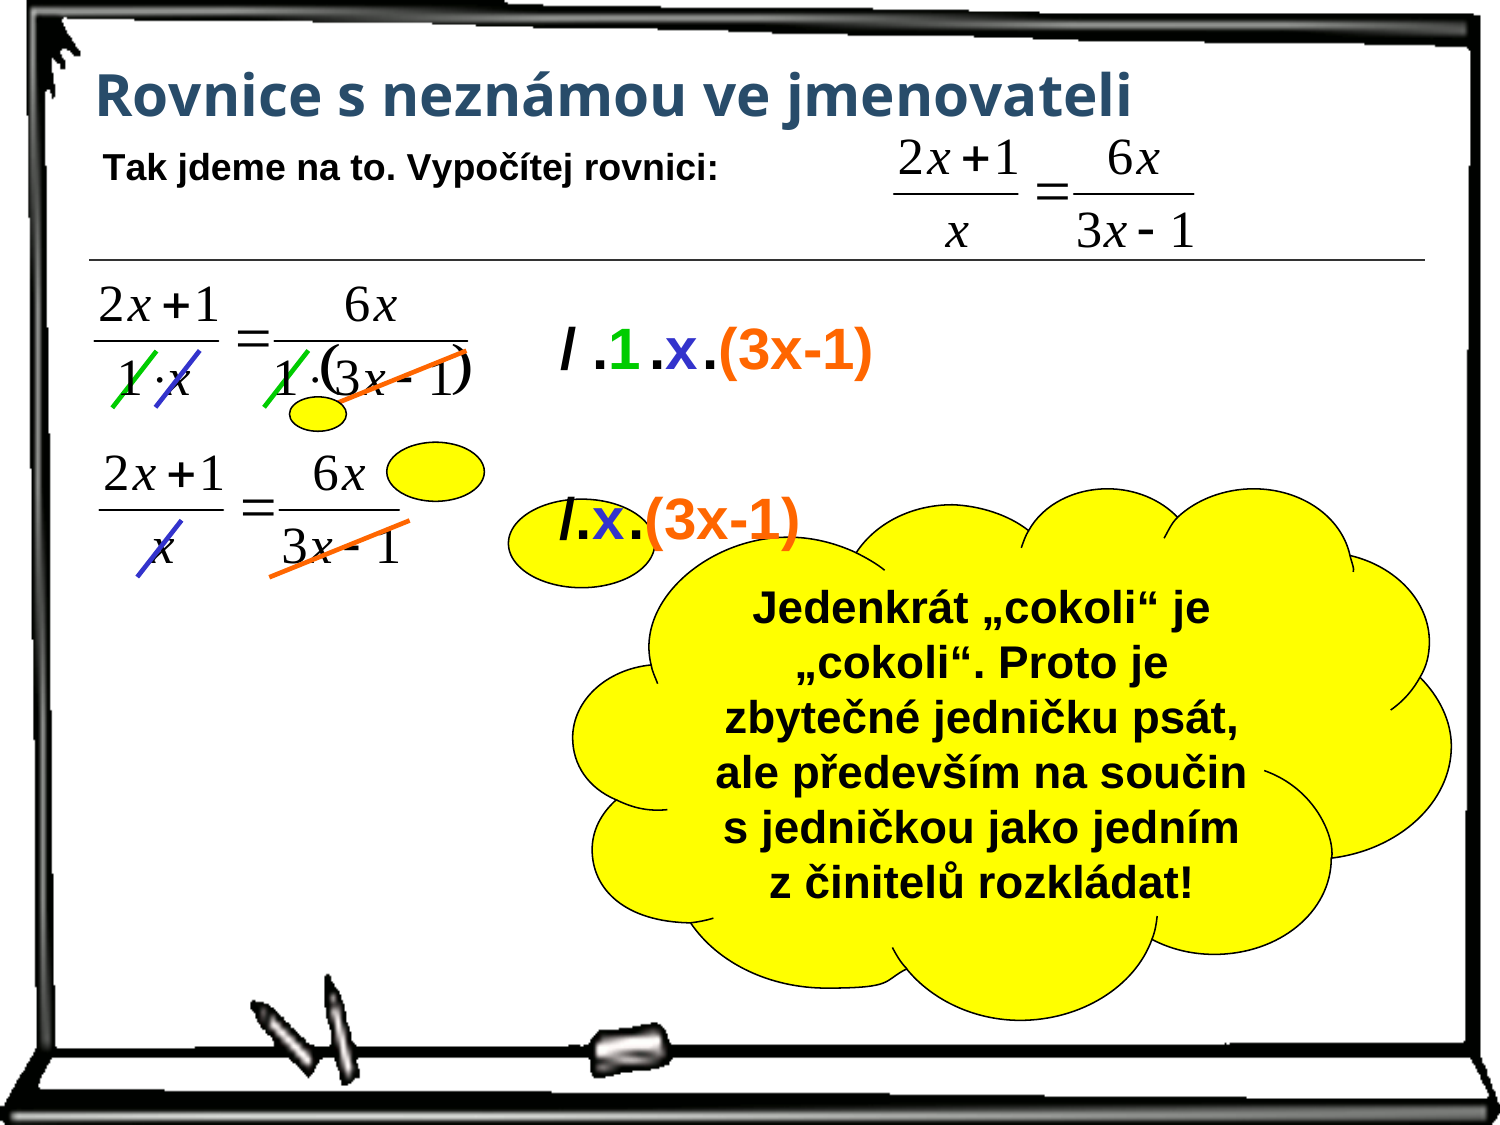

Rovnice s neznámou ve jmenovateli
Tak jdeme na to. Vypočítej rovnici:
/ .1
.x
.(3x-1)
/.x
.(3x-1)
Jedenkrát „cokoli“ je „cokoli“. Proto je zbytečné jedničku psát, ale především na součin s jedničkou jako jedním z činitelů rozkládat!